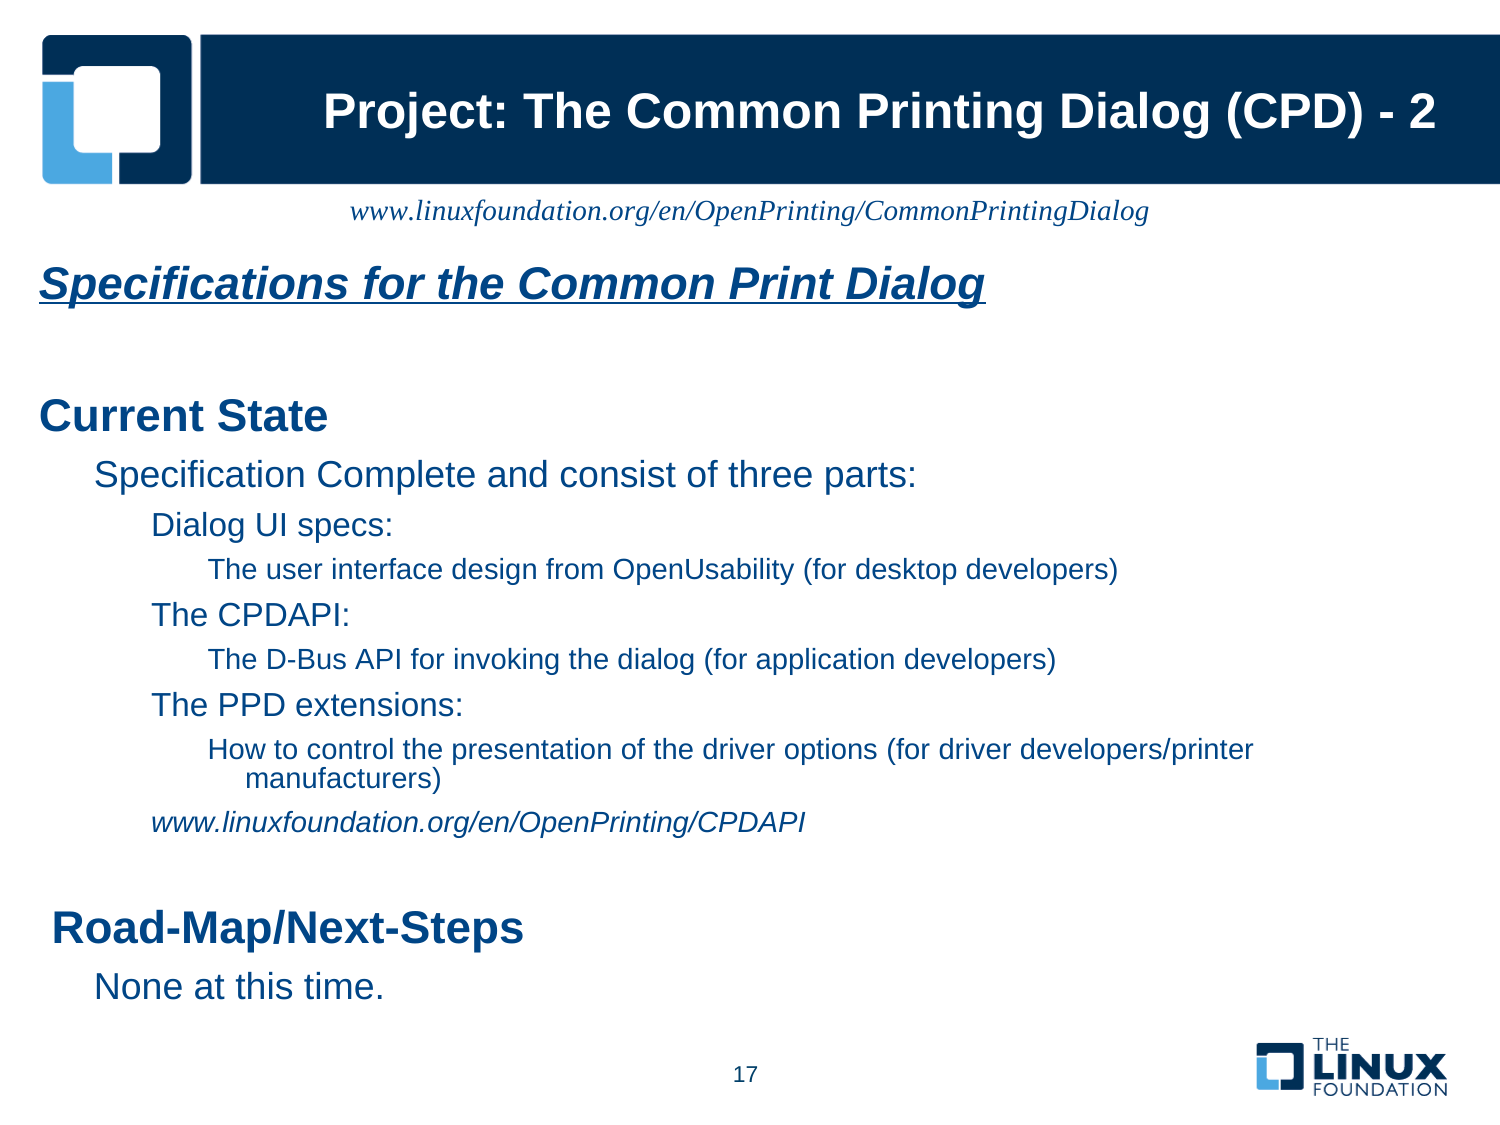

Project: The Common Printing Dialog (CPD) - 2
www.linuxfoundation.org/en/OpenPrinting/CommonPrintingDialog
# Specifications for the Common Print Dialog
Current State
Specification Complete and consist of three parts:
Dialog UI specs:
The user interface design from OpenUsability (for desktop developers)
The CPDAPI:
The D-Bus API for invoking the dialog (for application developers)
The PPD extensions:
How to control the presentation of the driver options (for driver developers/printer manufacturers)
www.linuxfoundation.org/en/OpenPrinting/CPDAPI
 Road-Map/Next-Steps
None at this time.
17